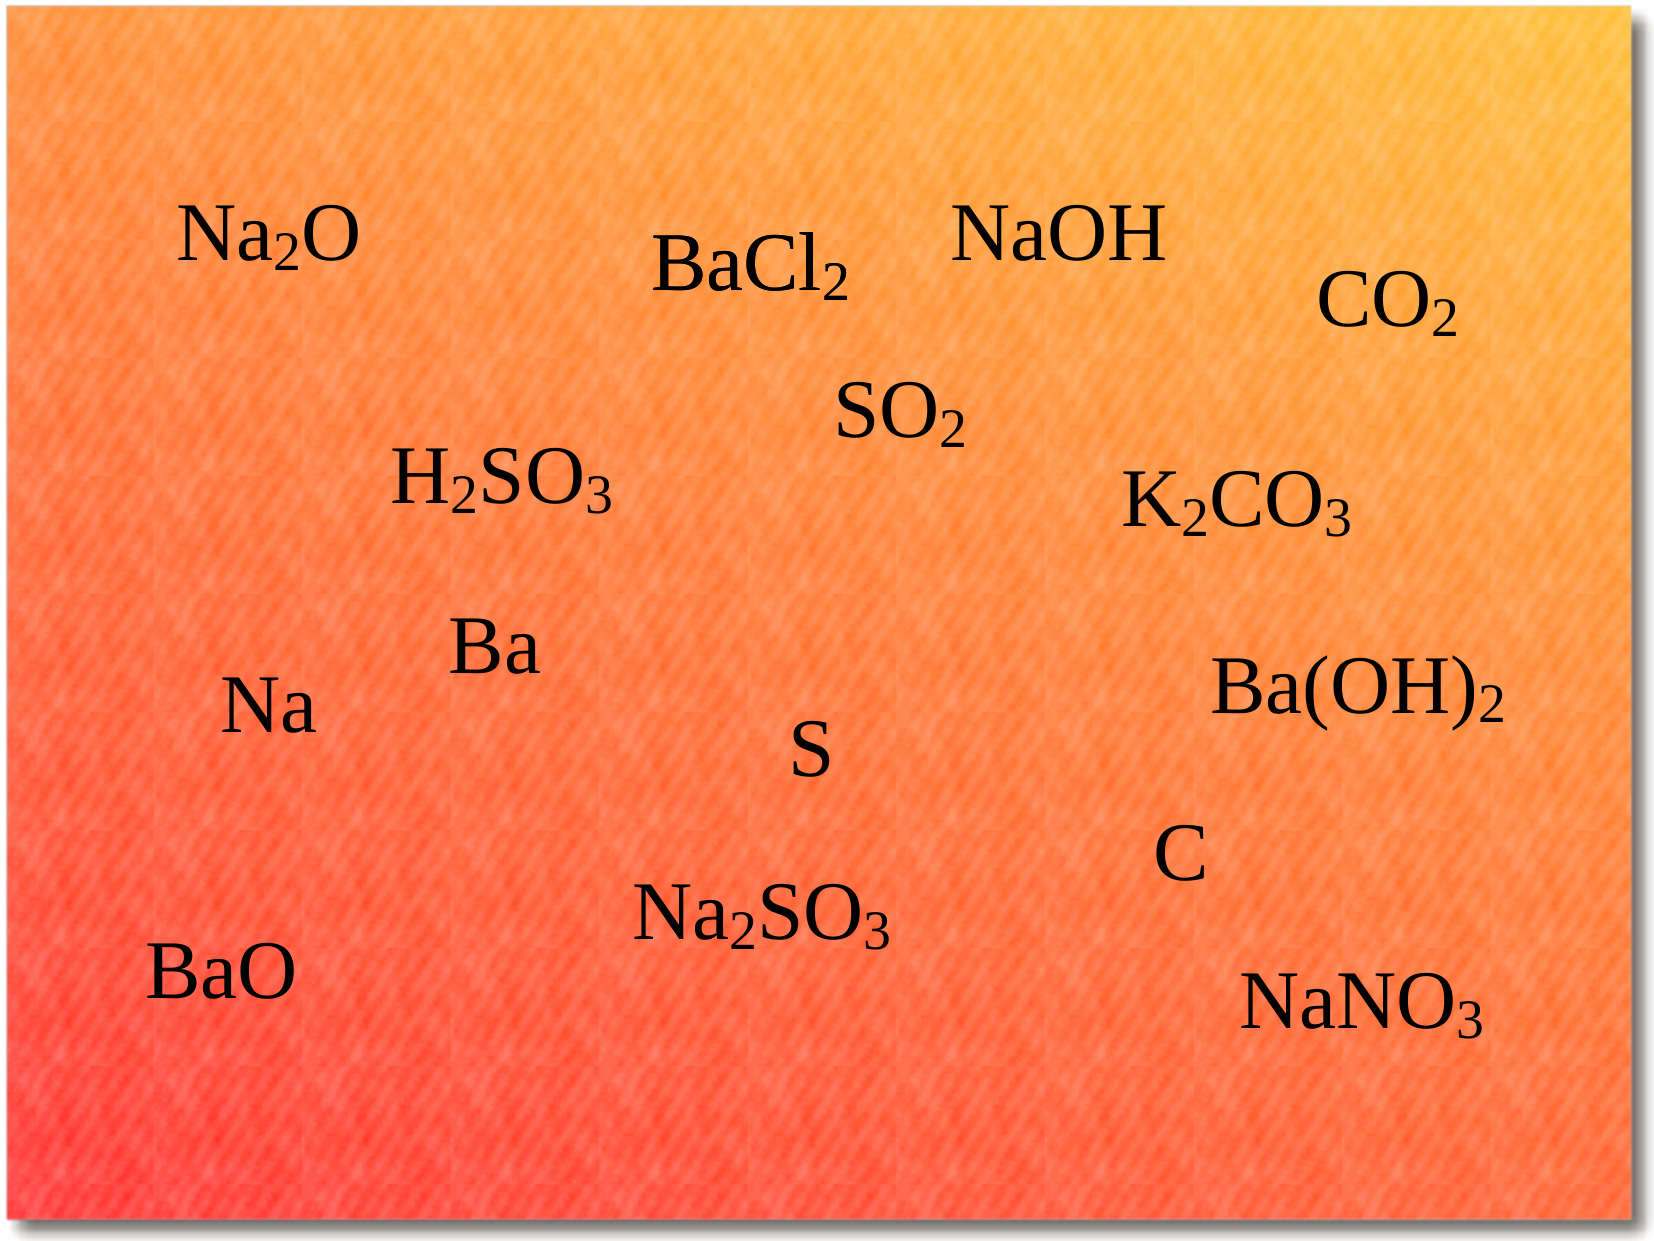

Na2O
NaOH
BaCl2
BaCl2
CO2
SO2
Н2SO3
K2CO3
Ba
Ba(OH)2
Na
S
C
Na2SO3
BaO
NaNO3